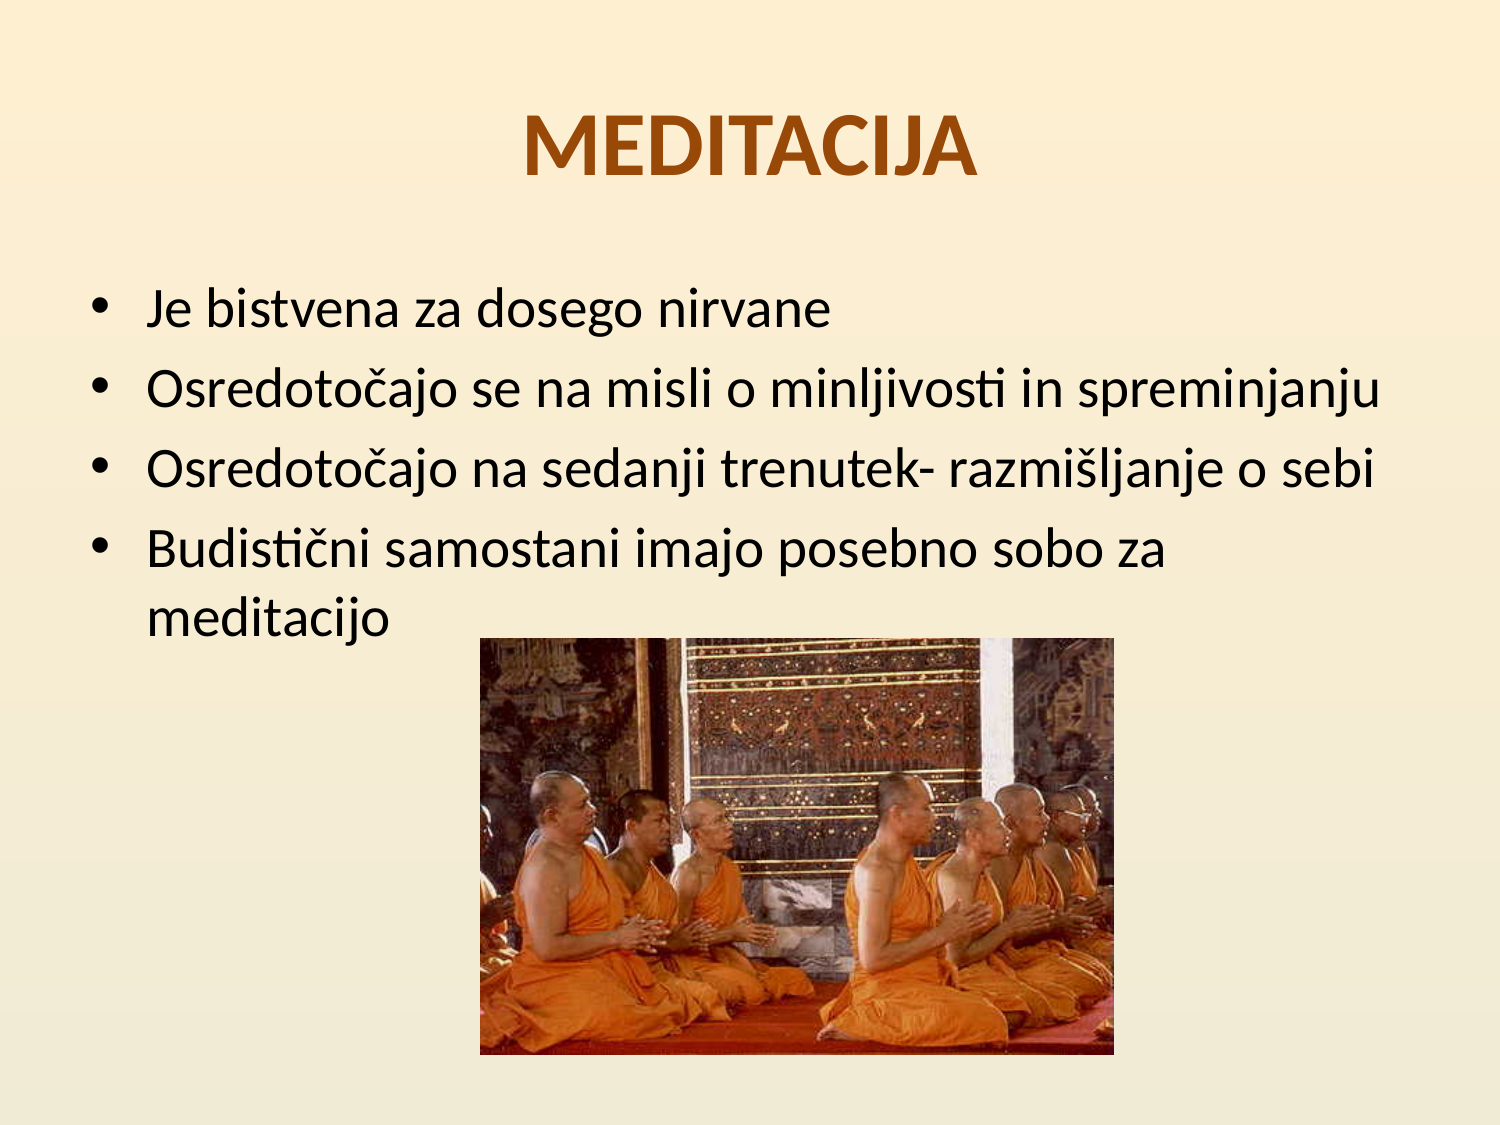

# MEDITACIJA
Je bistvena za dosego nirvane
Osredotočajo se na misli o minljivosti in spreminjanju
Osredotočajo na sedanji trenutek- razmišljanje o sebi
Budistični samostani imajo posebno sobo za meditacijo